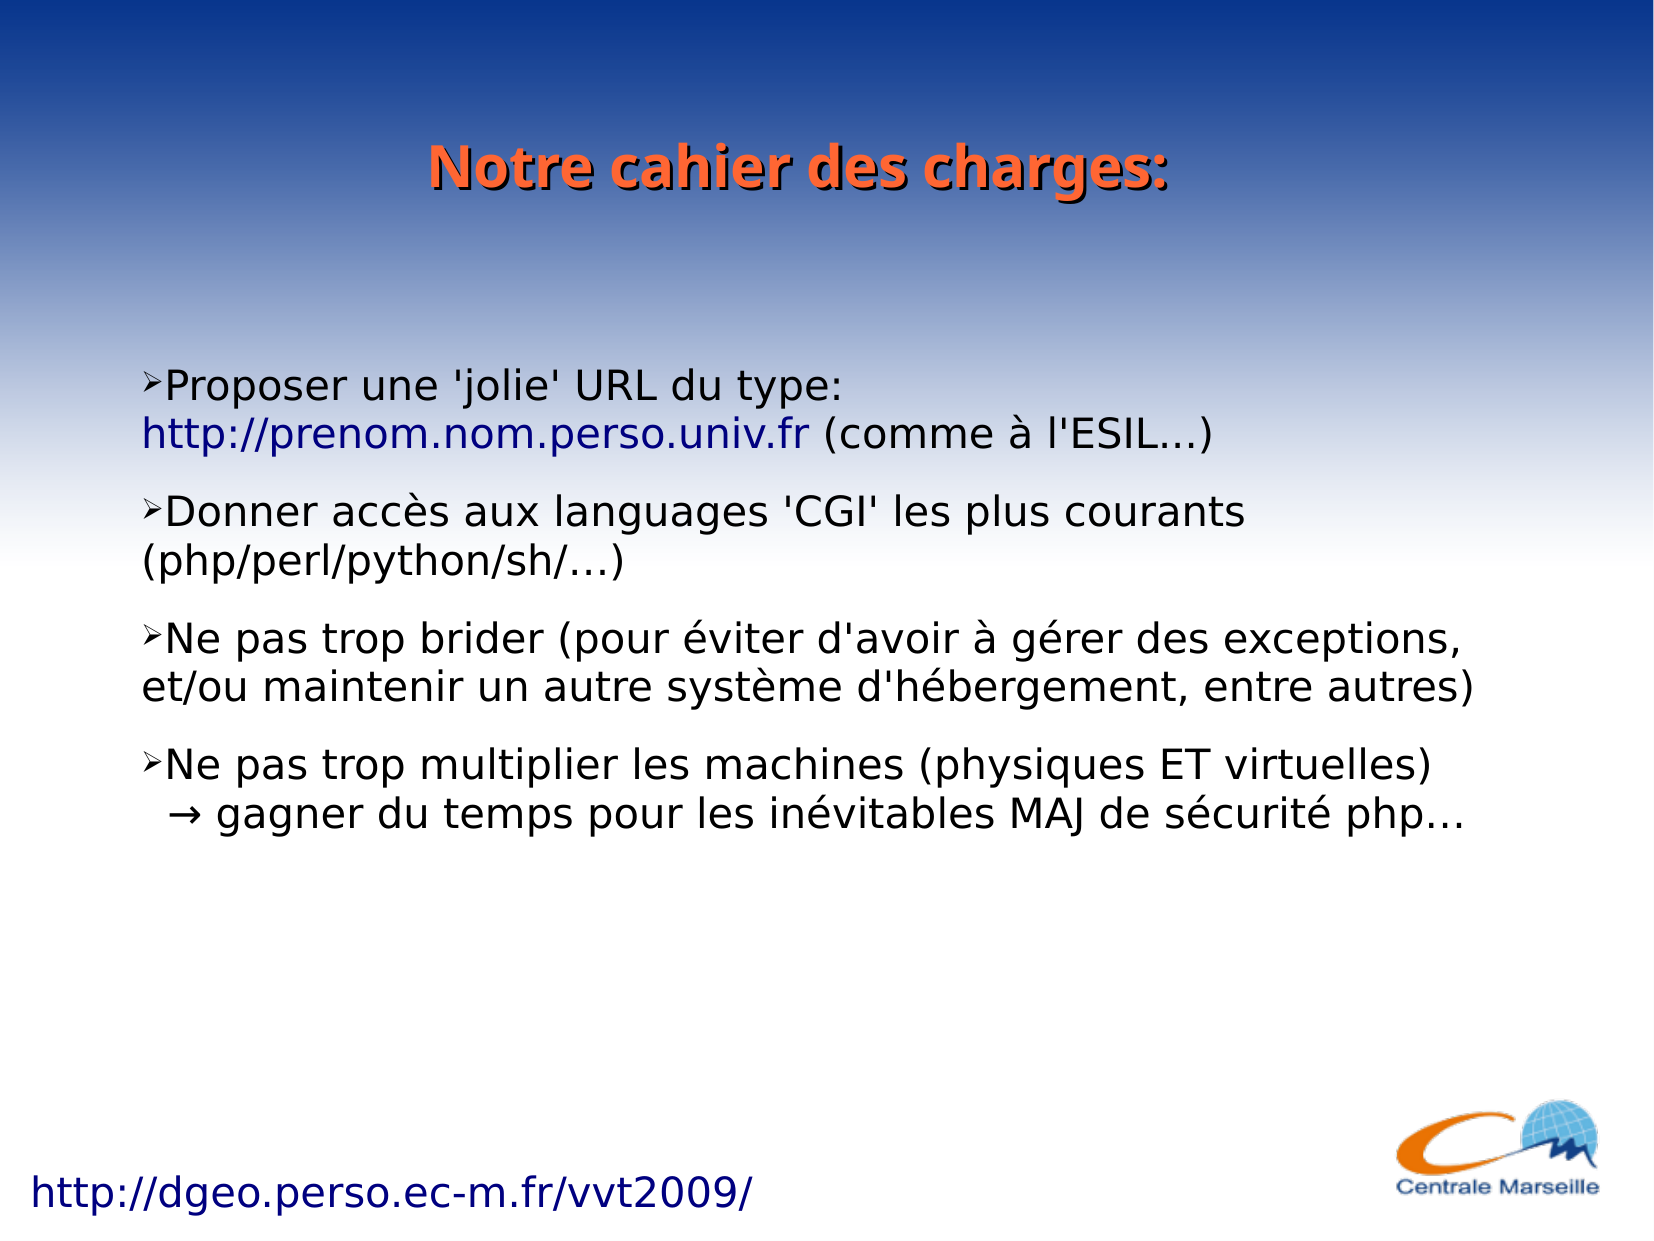

Notre cahier des charges:
Proposer une 'jolie' URL du type: http://prenom.nom.perso.univ.fr (comme à l'ESIL...)
Donner accès aux languages 'CGI' les plus courants (php/perl/python/sh/…)
Ne pas trop brider (pour éviter d'avoir à gérer des exceptions, et/ou maintenir un autre système d'hébergement, entre autres)
Ne pas trop multiplier les machines (physiques ET virtuelles)
 → gagner du temps pour les inévitables MAJ de sécurité php…
http://dgeo.perso.ec-m.fr/vvt2009/